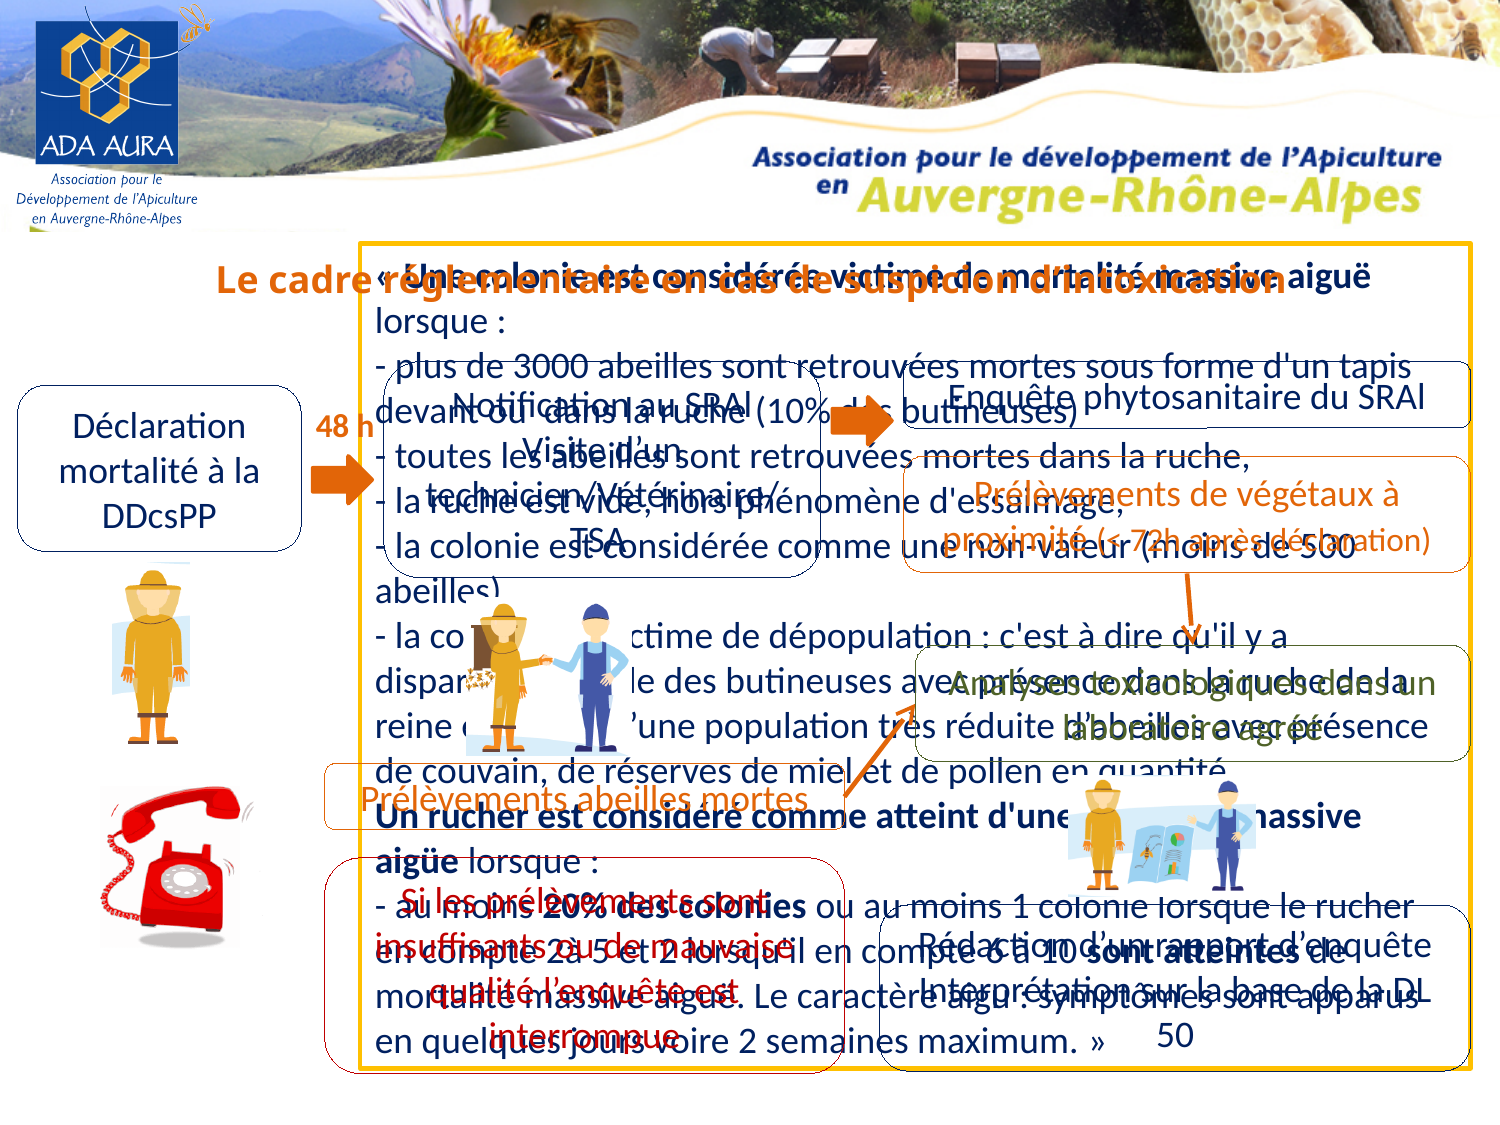

# Le cadre réglementaire en cas de suspicion d’intoxication
« Une colonie est considérée victime de mortalité massive aiguë lorsque :
- plus de 3000 abeilles sont retrouvées mortes sous forme d'un tapis devant ou dans la ruche (10% des butineuses)
- toutes les abeilles sont retrouvées mortes dans la ruche,
- la ruche est vide, hors phénomène d'essaimage,
- la colonie est considérée comme une non-valeur (moins de 500 abeilles),
- la colonie est victime de dépopulation : c'est à dire qu'il y a disparition brutale des butineuses avec présence dans la ruche de la reine entourée d’une population très réduite d’abeilles avec présence de couvain, de réserves de miel et de pollen en quantité.
Un rucher est considéré comme atteint d'une mortalité massive aigüe lorsque :
- au moins 20% des colonies ou au moins 1 colonie lorsque le rucher en compte 2à 5 et 2 lorsqu'il en compte 6 à 10 sont atteintes de mortalité massive aiguë. Le caractère aigu : symptômes sont apparus en quelques jours voire 2 semaines maximum. »
Notification au SRAl
Visite d’un technicien/Vétérinaire/ TSA
Enquête phytosanitaire du SRAl
Déclaration mortalité à la DDcsPP
48 h
Prélèvements de végétaux à proximité (< 72h après déclaration)
Analyses toxicologiques dans un laboratoire agréé
Prélèvements abeilles mortes
Si les prélèvements sont insuffisants ou de mauvaise qualité l’enquête est interrompue
Rédaction d’un rapport d’enquête
Interprétation sur la base de la DL 50